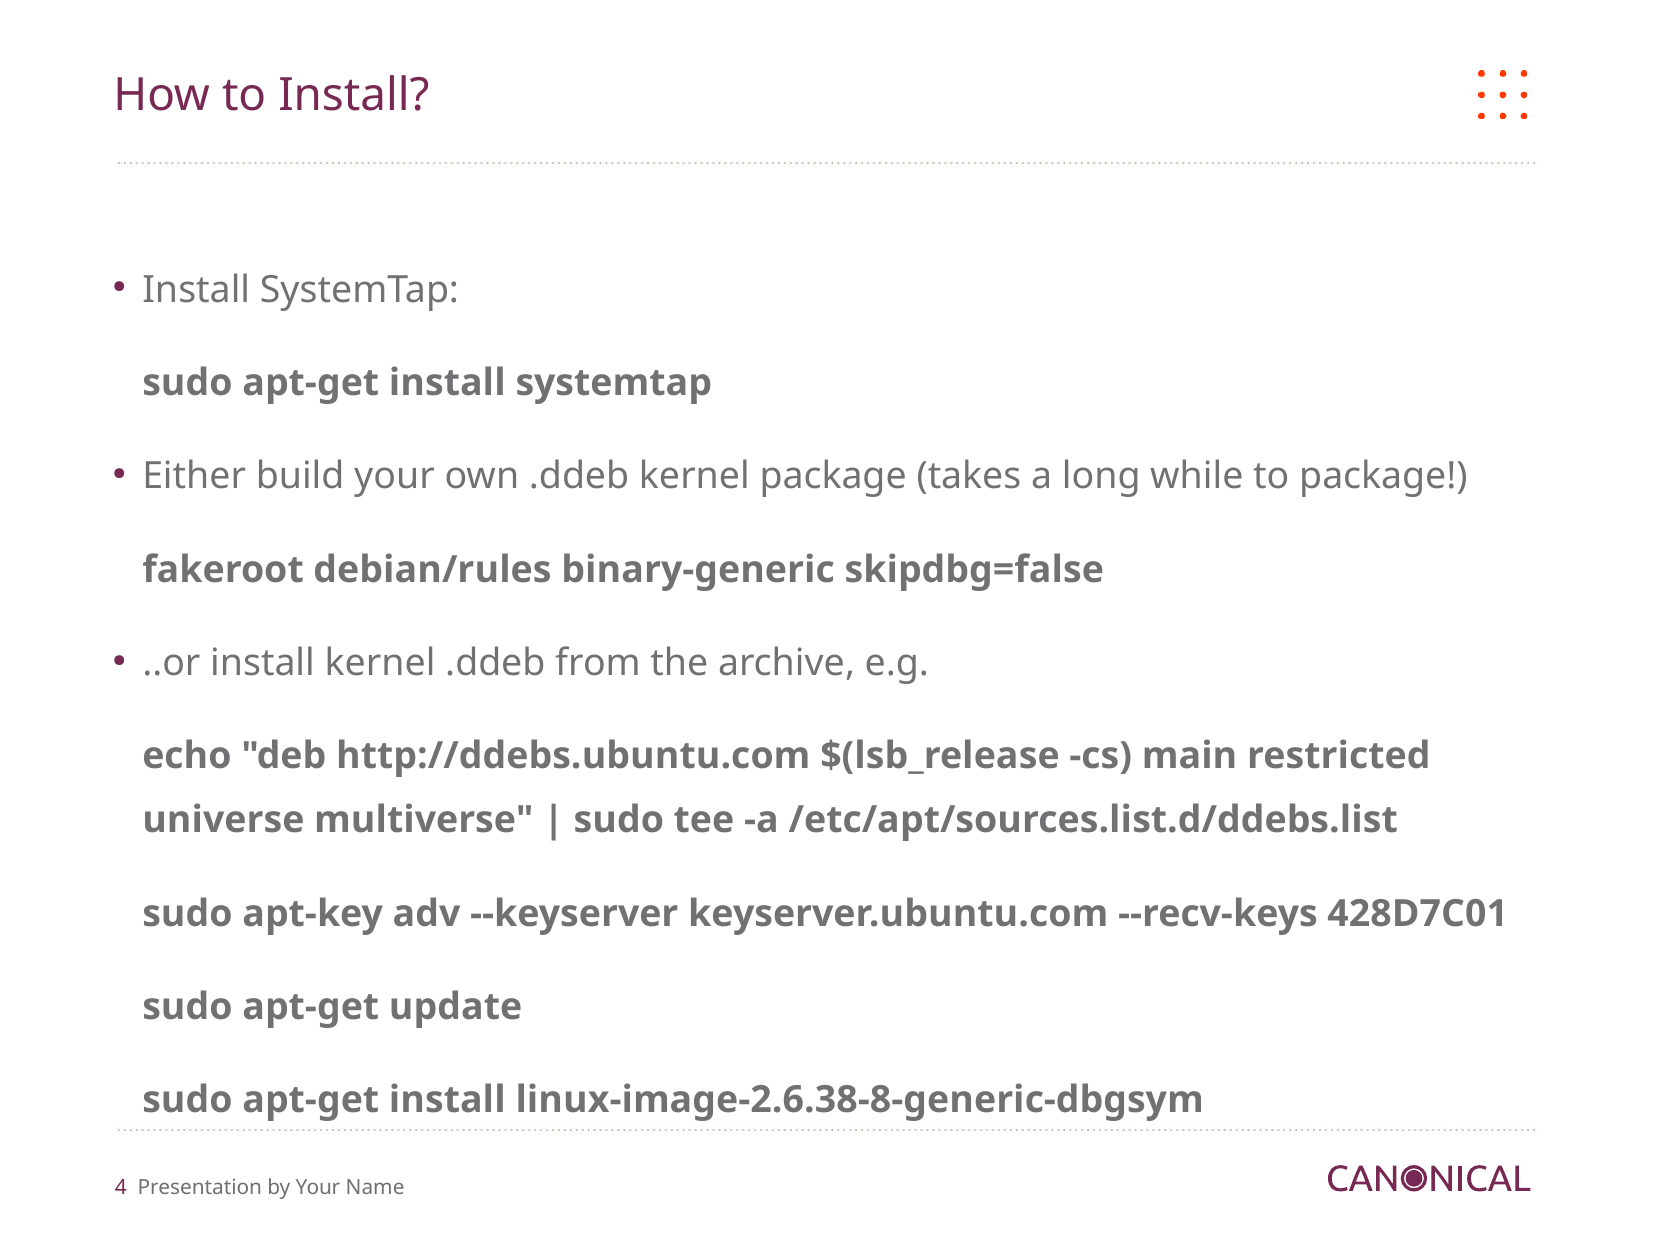

# How to Install?
Install SystemTap:
sudo apt-get install systemtap
Either build your own .ddeb kernel package (takes a long while to package!)
fakeroot debian/rules binary-generic skipdbg=false
..or install kernel .ddeb from the archive, e.g.
echo "deb http://ddebs.ubuntu.com $(lsb_release -cs) main restricted universe multiverse" | sudo tee -a /etc/apt/sources.list.d/ddebs.list
sudo apt-key adv --keyserver keyserver.ubuntu.com --recv-keys 428D7C01
sudo apt-get update
sudo apt-get install linux-image-2.6.38-8-generic-dbgsym